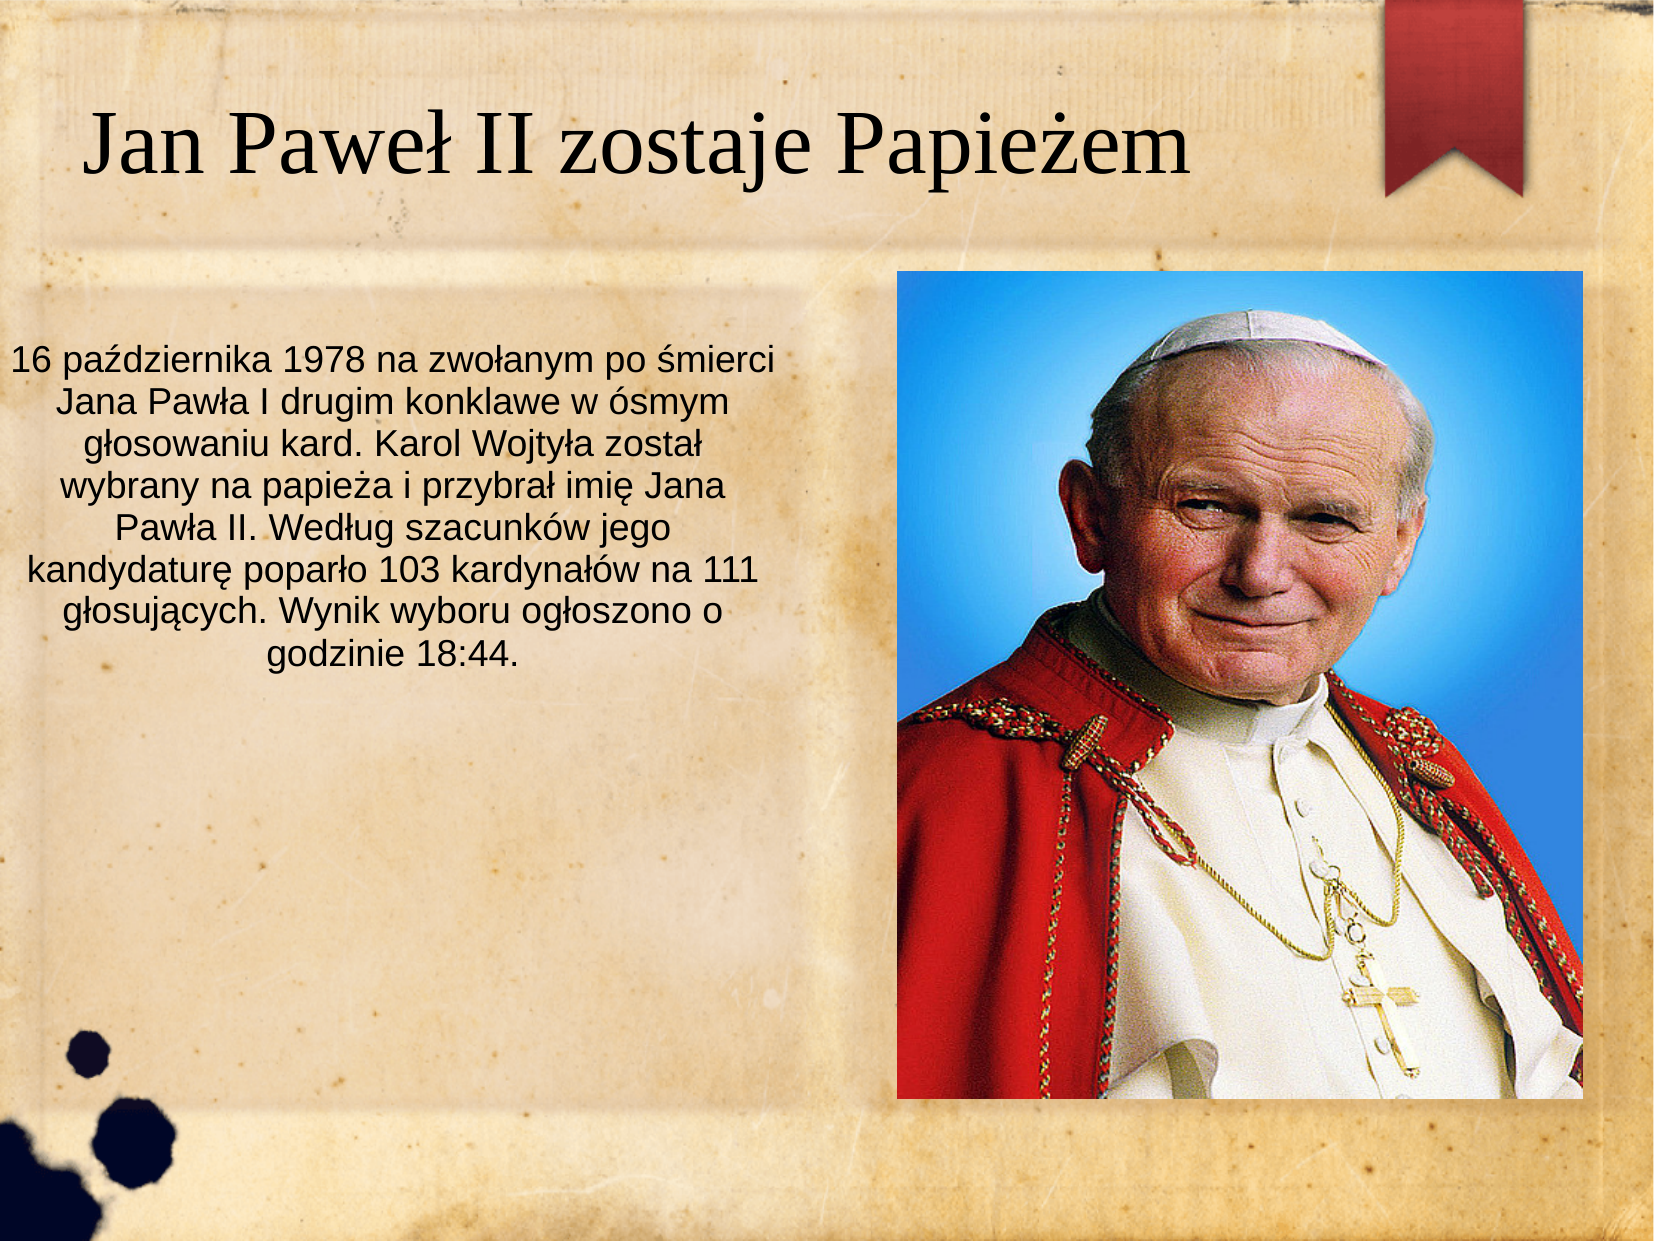

# Jan Paweł II zostaje Papieżem
16 października 1978 na zwołanym po śmierci Jana Pawła I drugim konklawe w ósmym głosowaniu kard. Karol Wojtyła został wybrany na papieża i przybrał imię Jana Pawła II. Według szacunków jego kandydaturę poparło 103 kardynałów na 111 głosujących. Wynik wyboru ogłoszono o godzinie 18:44.